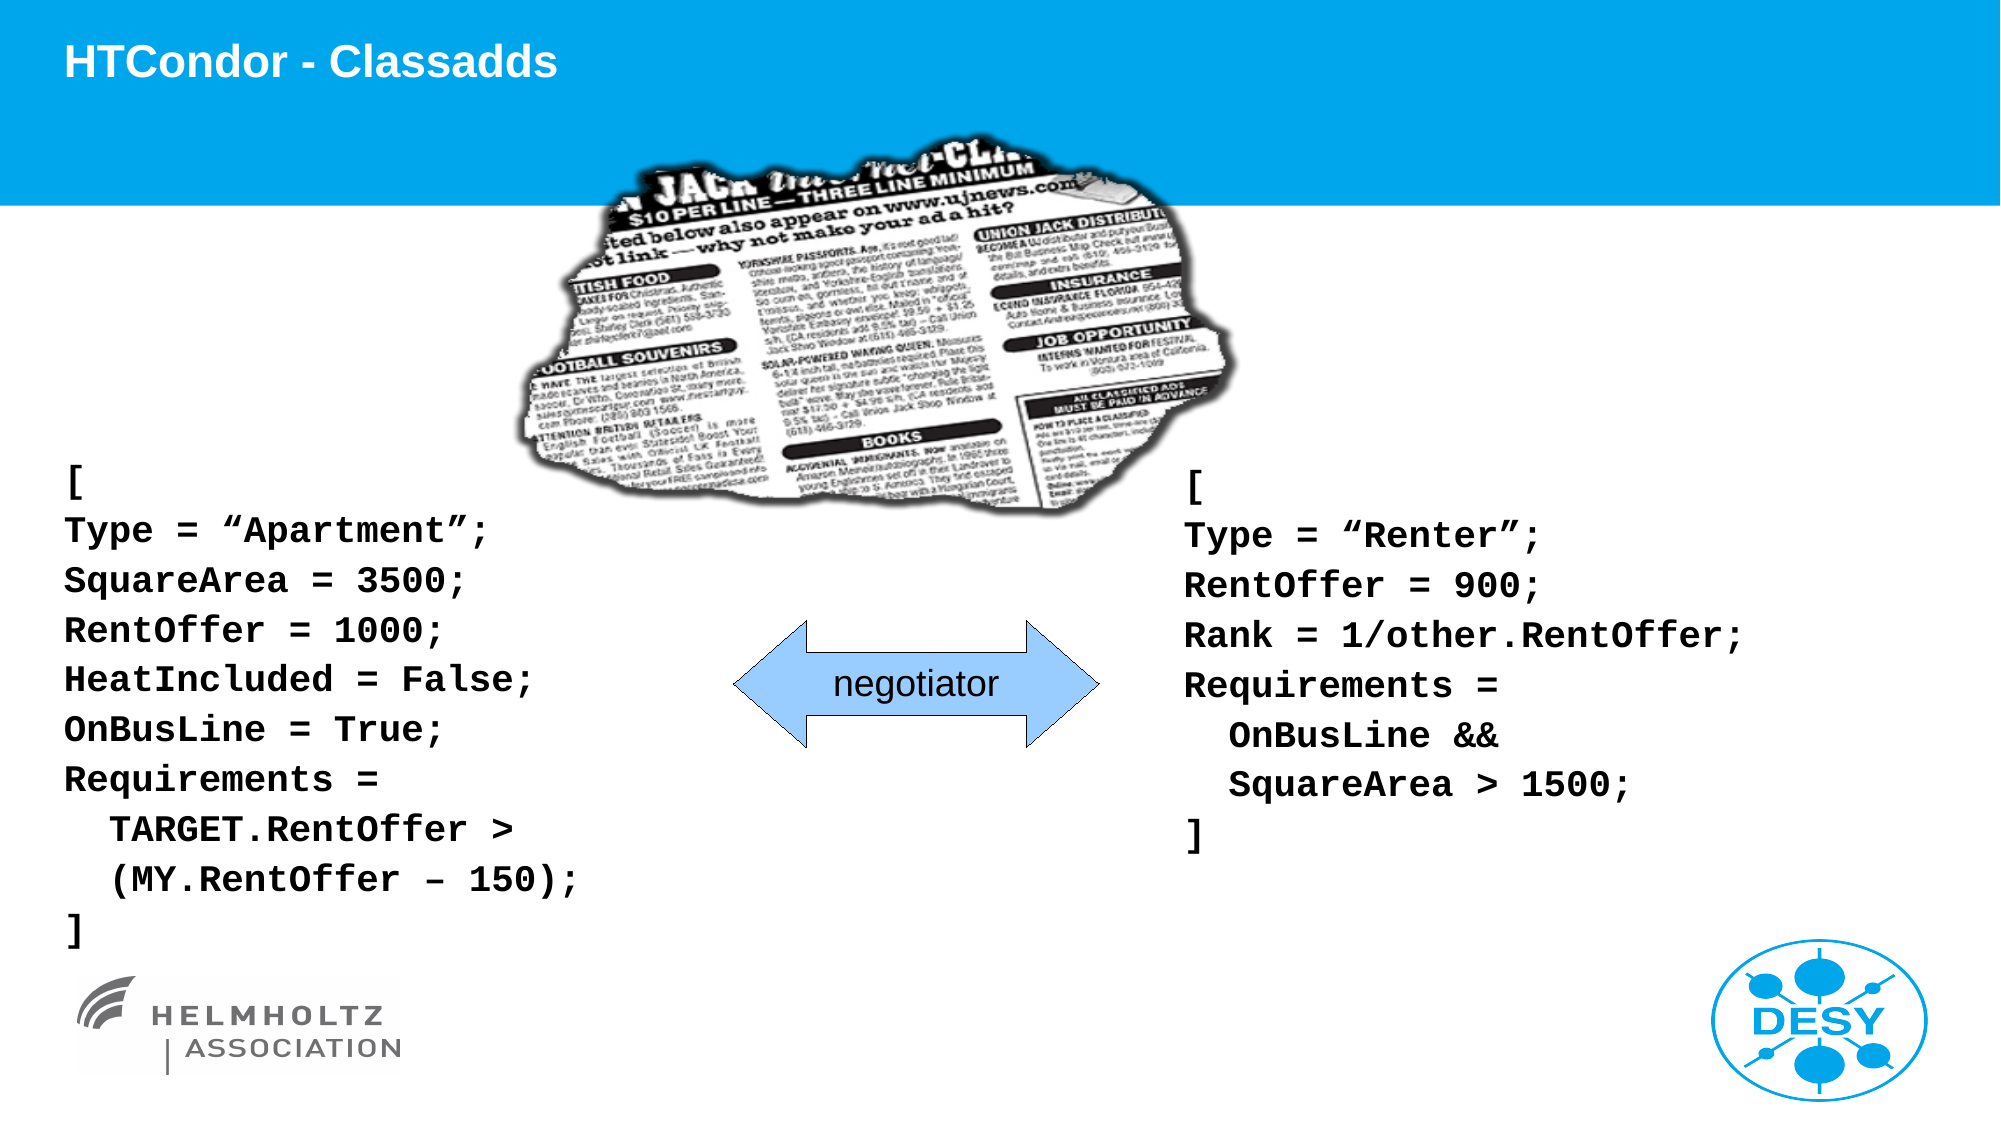

# HTCondor - Classadds
[
Type = “Apartment”;
SquareArea = 3500;
RentOffer = 1000;
HeatIncluded = False;
OnBusLine = True;
Requirements =
 TARGET.RentOffer >
 (MY.RentOffer – 150);
]
[
Type = “Renter”;
RentOffer = 900;
Rank = 1/other.RentOffer;
Requirements =
 OnBusLine &&
 SquareArea > 1500;
]
negotiator